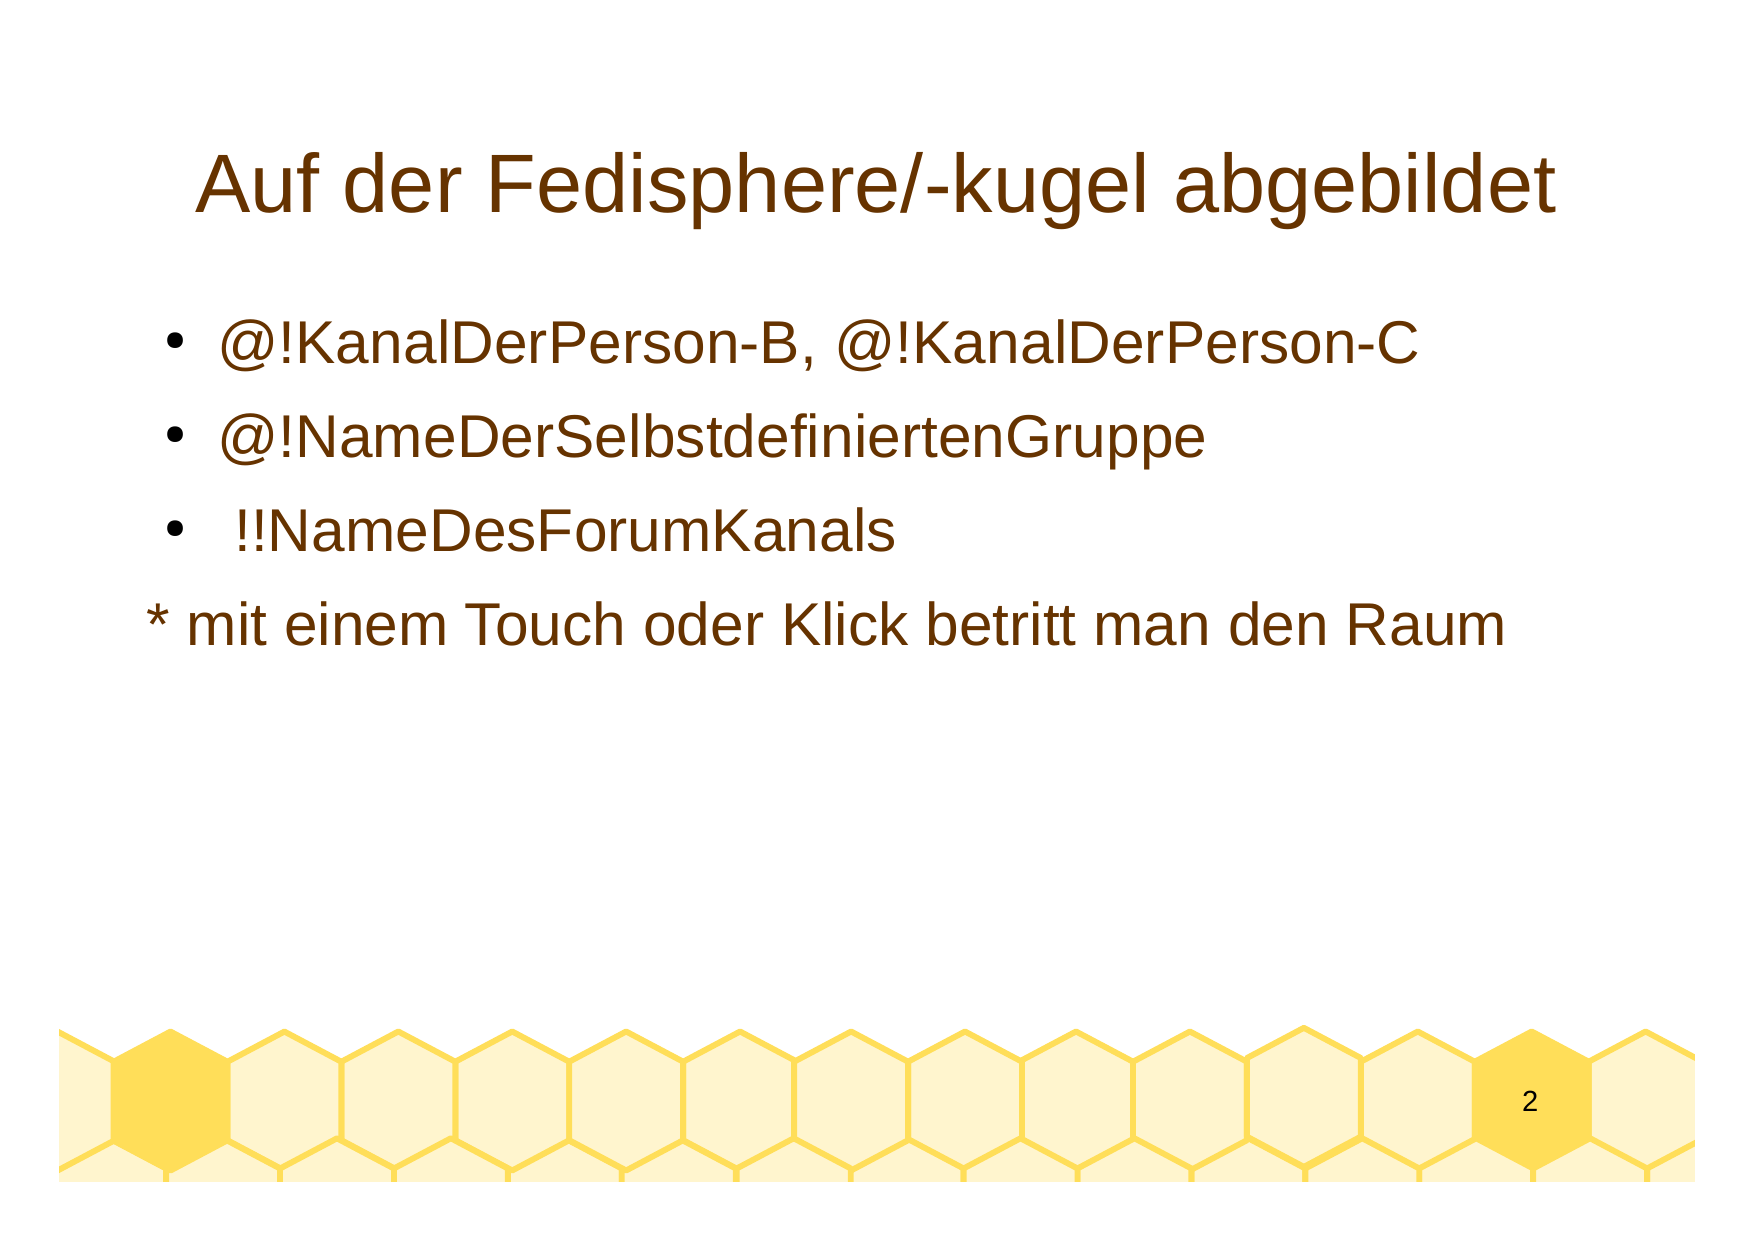

# Auf der Fedisphere/-kugel abgebildet
@!KanalDerPerson-B, @!KanalDerPerson-C
@!NameDerSelbstdefiniertenGruppe
 !!NameDesForumKanals
* mit einem Touch oder Klick betritt man den Raum